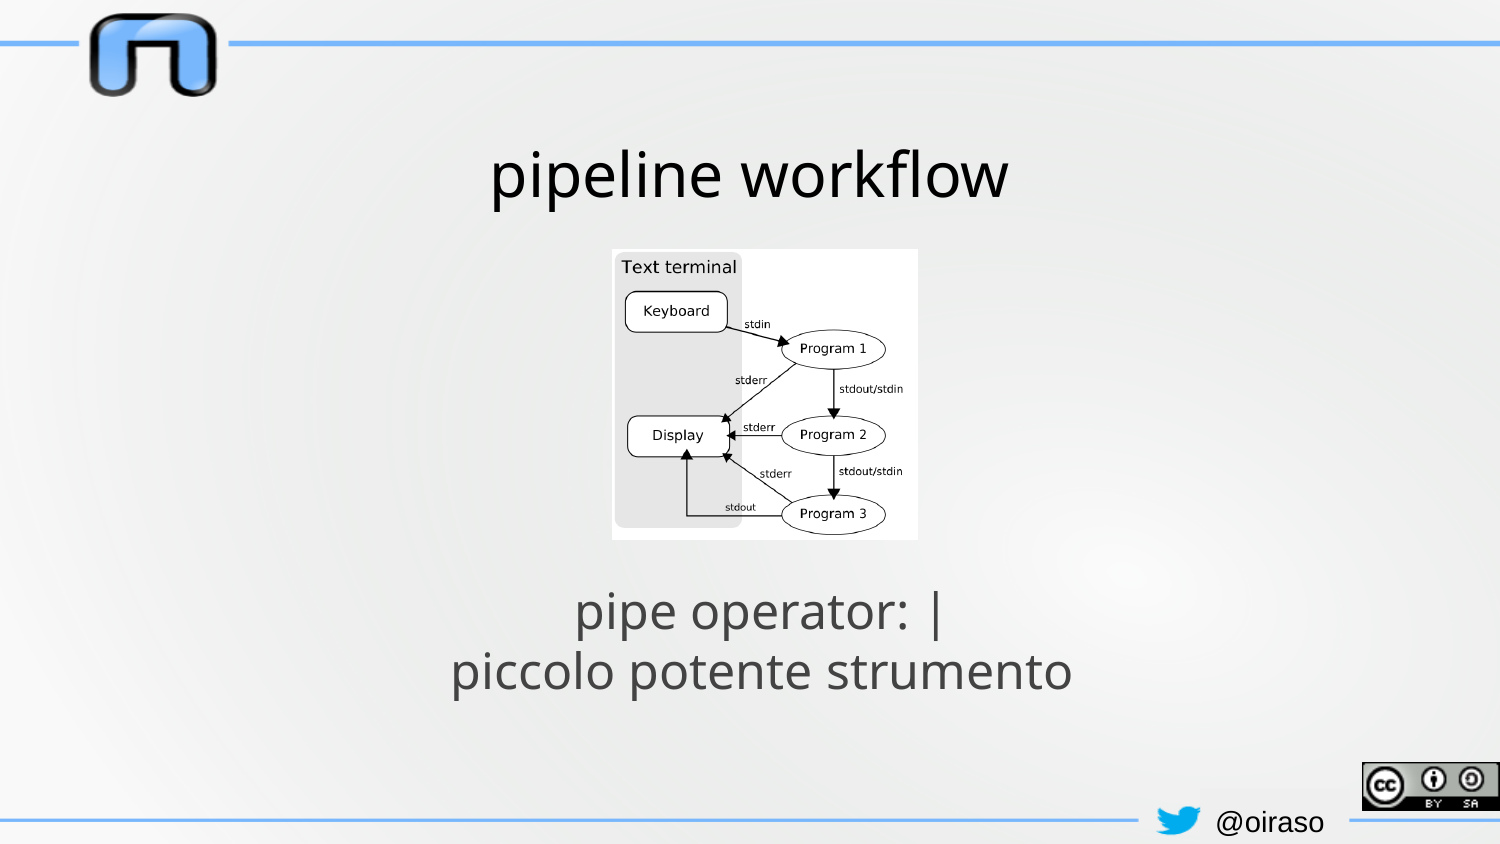

pipeline workflow
# pipe operator: |
piccolo potente strumento
@oirasor